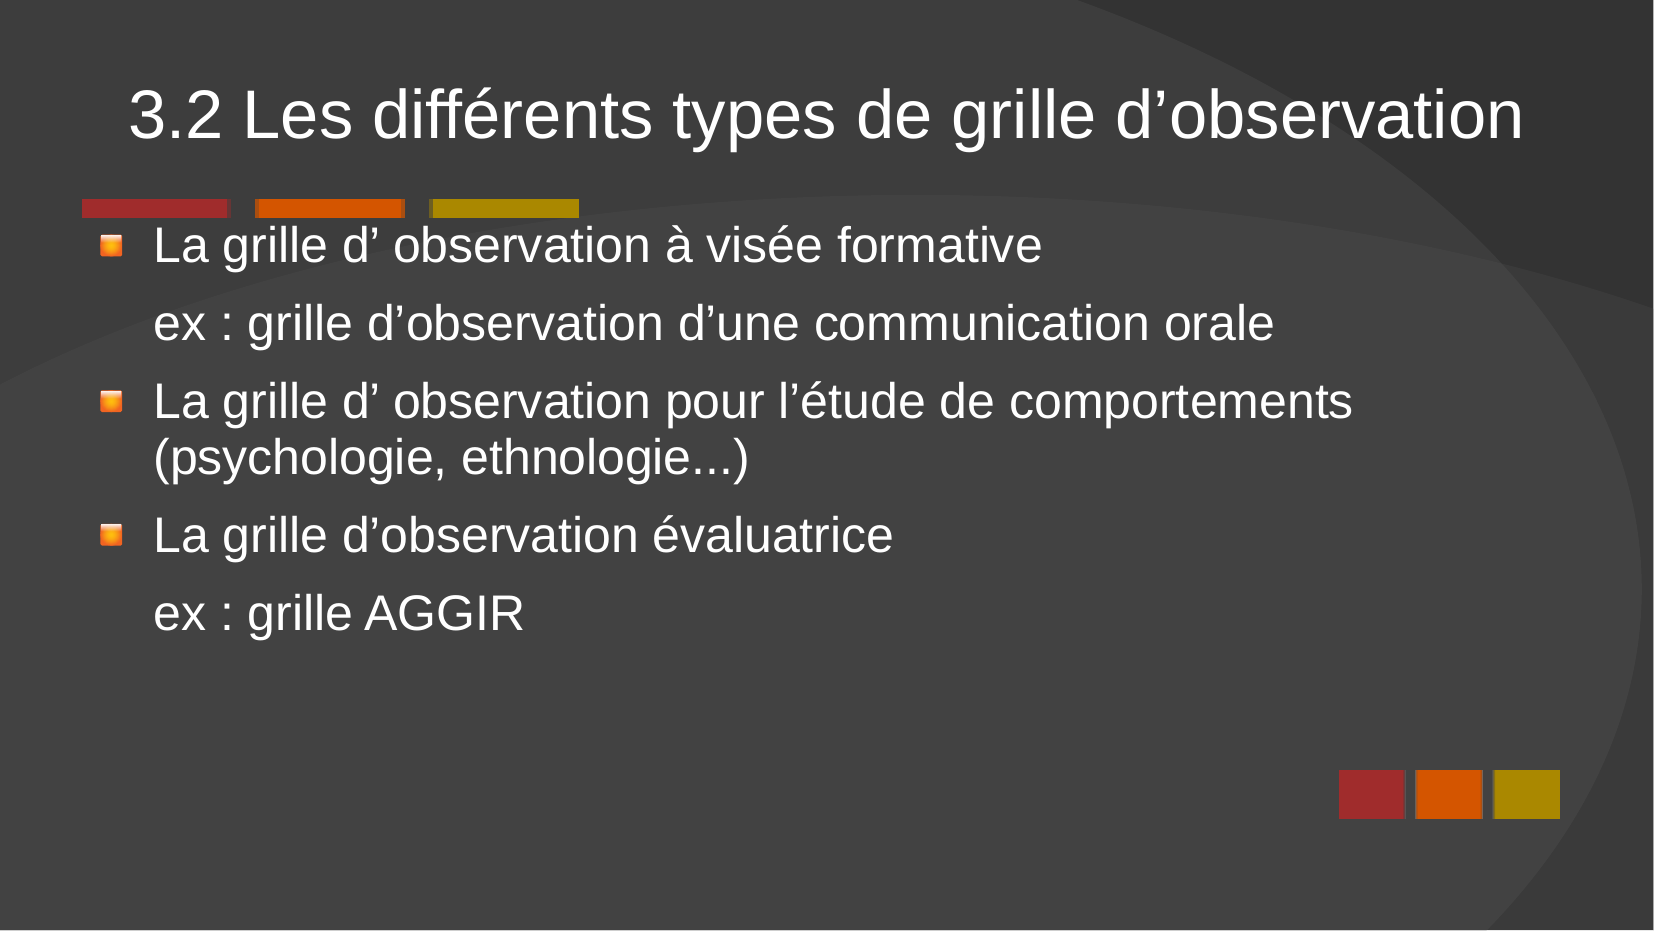

# 3.2 Les différents types de grille d’observation
La grille d’ observation à visée formative
ex : grille d’observation d’une communication orale
La grille d’ observation pour l’étude de comportements (psychologie, ethnologie...)
La grille d’observation évaluatrice
ex : grille AGGIR